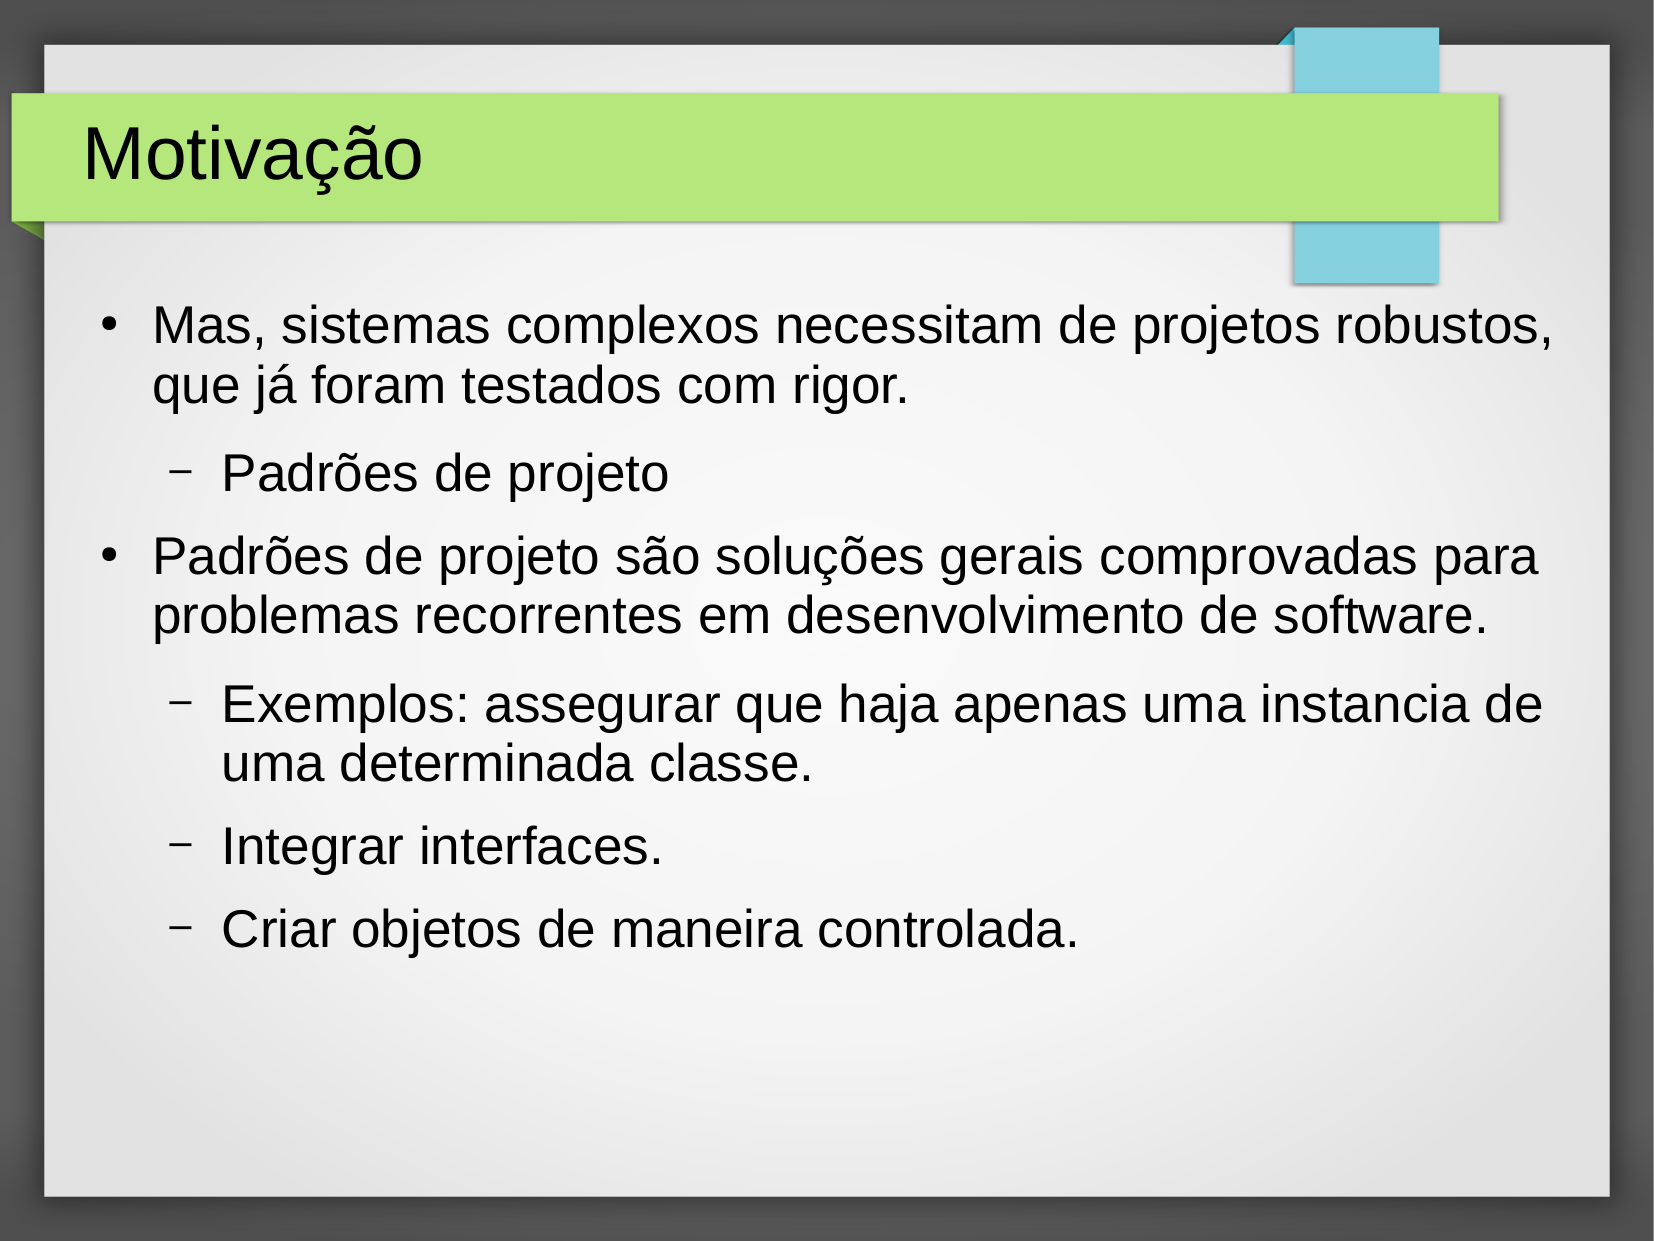

# Motivação
Mas, sistemas complexos necessitam de projetos robustos, que já foram testados com rigor.
Padrões de projeto
Padrões de projeto são soluções gerais comprovadas para problemas recorrentes em desenvolvimento de software.
Exemplos: assegurar que haja apenas uma instancia de uma determinada classe.
Integrar interfaces.
Criar objetos de maneira controlada.